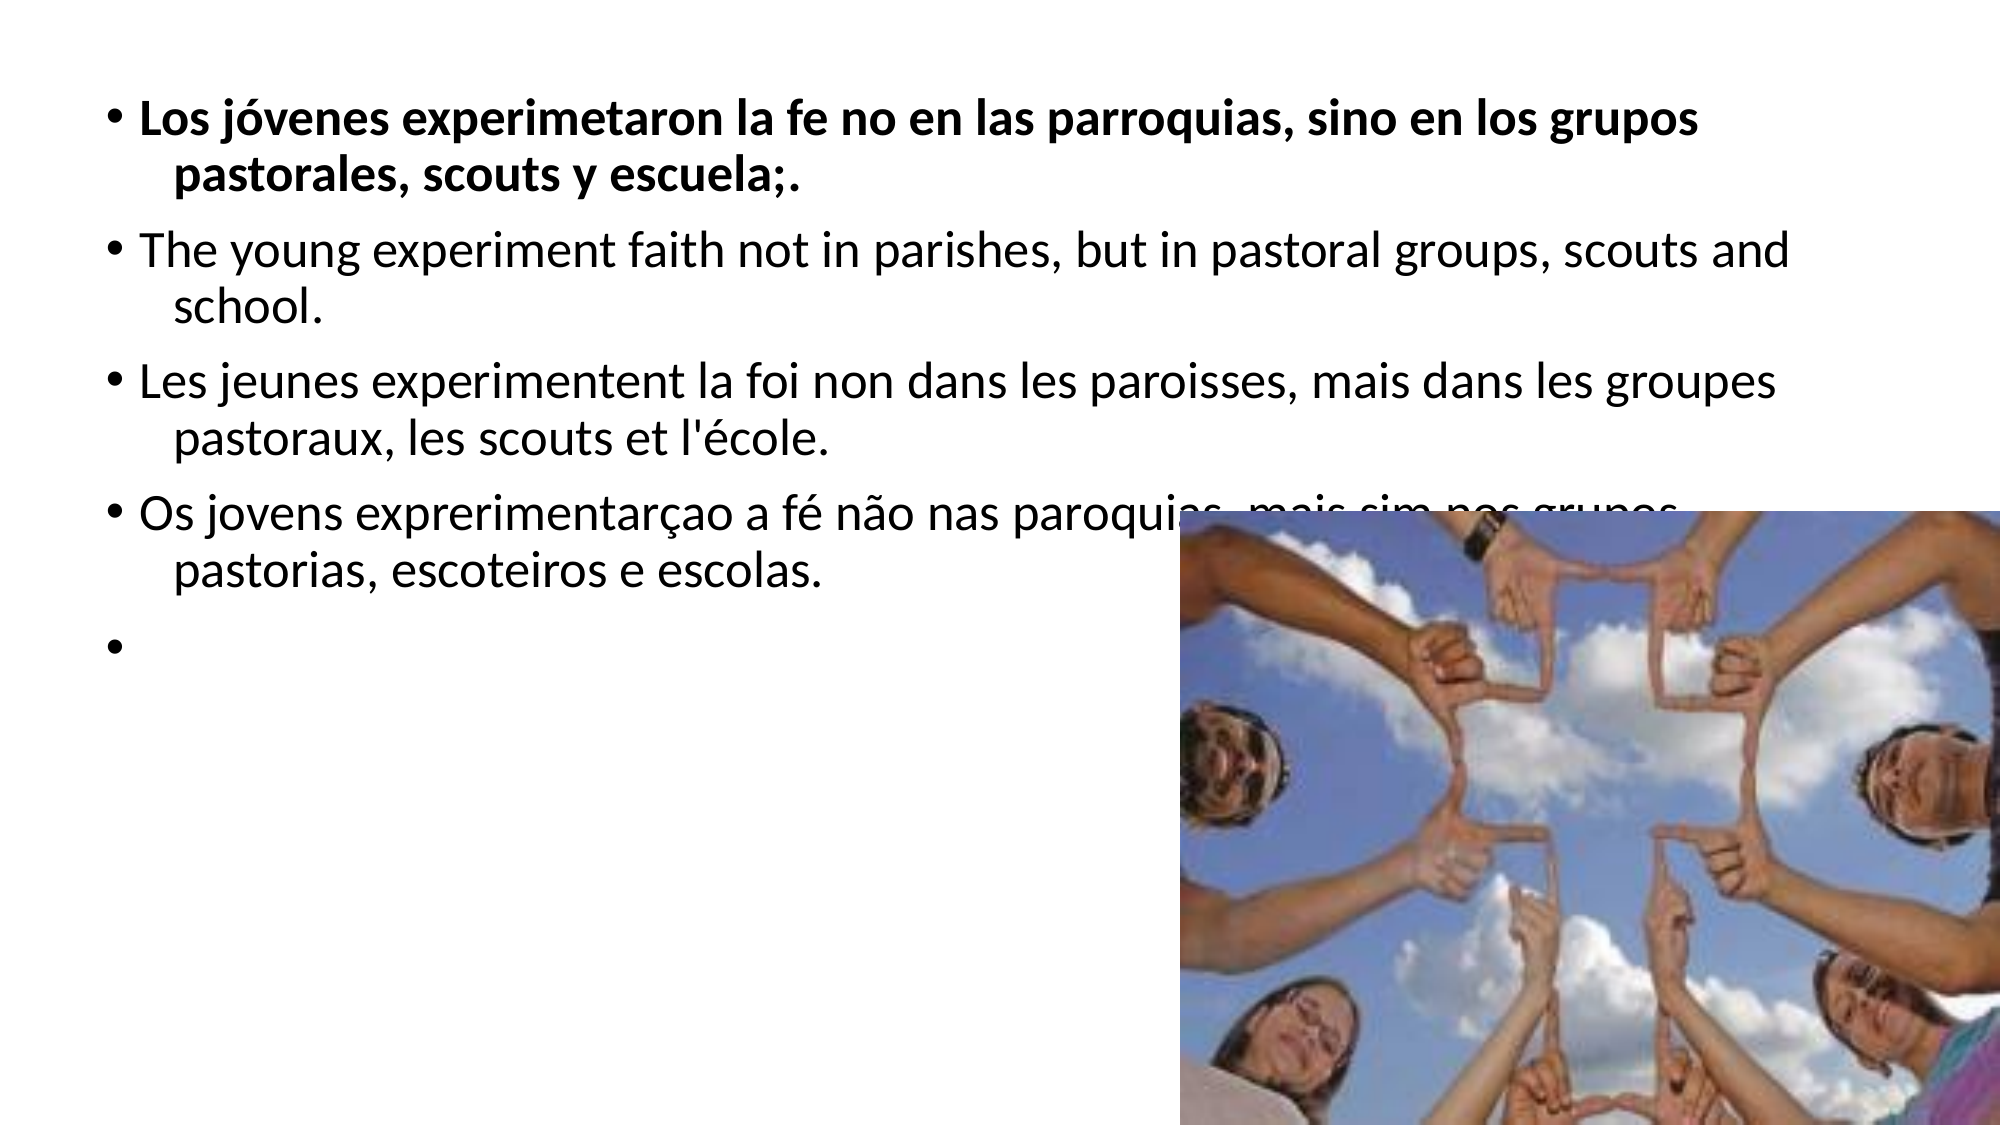

# Los jóvenes experimetaron la fe no en las parroquias, sino en los grupos pastorales, scouts y escuela;.
The young experiment faith not in parishes, but in pastoral groups, scouts and school.
Les jeunes experimentent la foi non dans les paroisses, mais dans les groupes pastoraux, les scouts et l'école.
Os jovens exprerimentarçao a fé não nas paroquias, mais sim nos grupos pastorias, escoteiros e escolas.